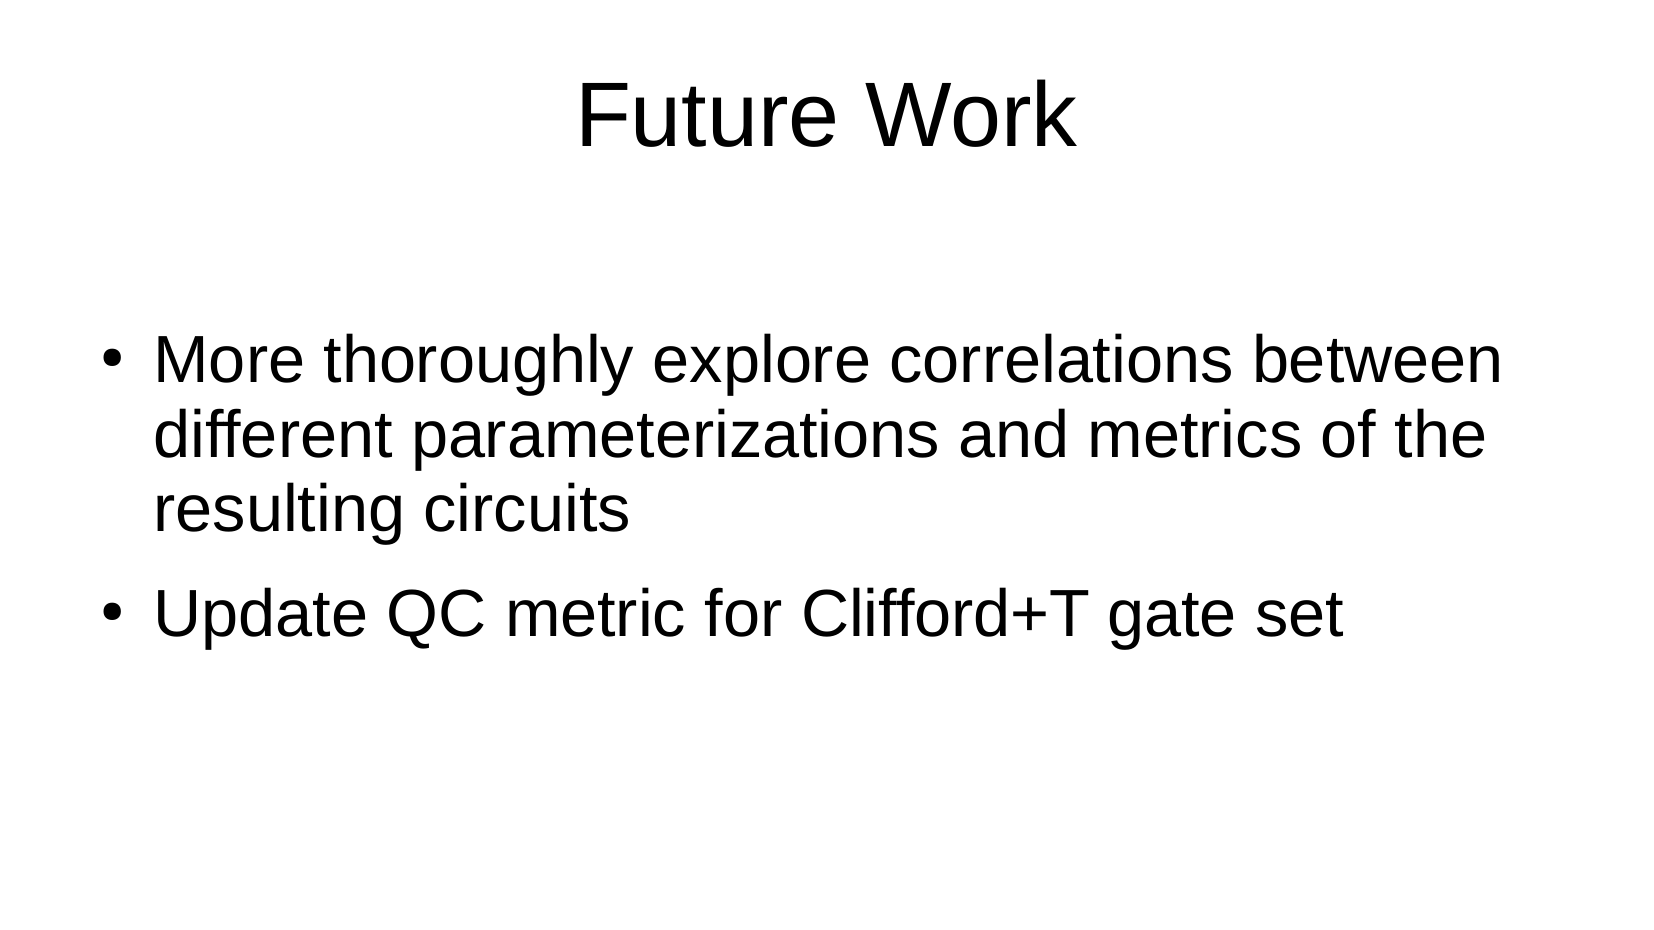

# Future Work
More thoroughly explore correlations between different parameterizations and metrics of the resulting circuits
Update QC metric for Clifford+T gate set